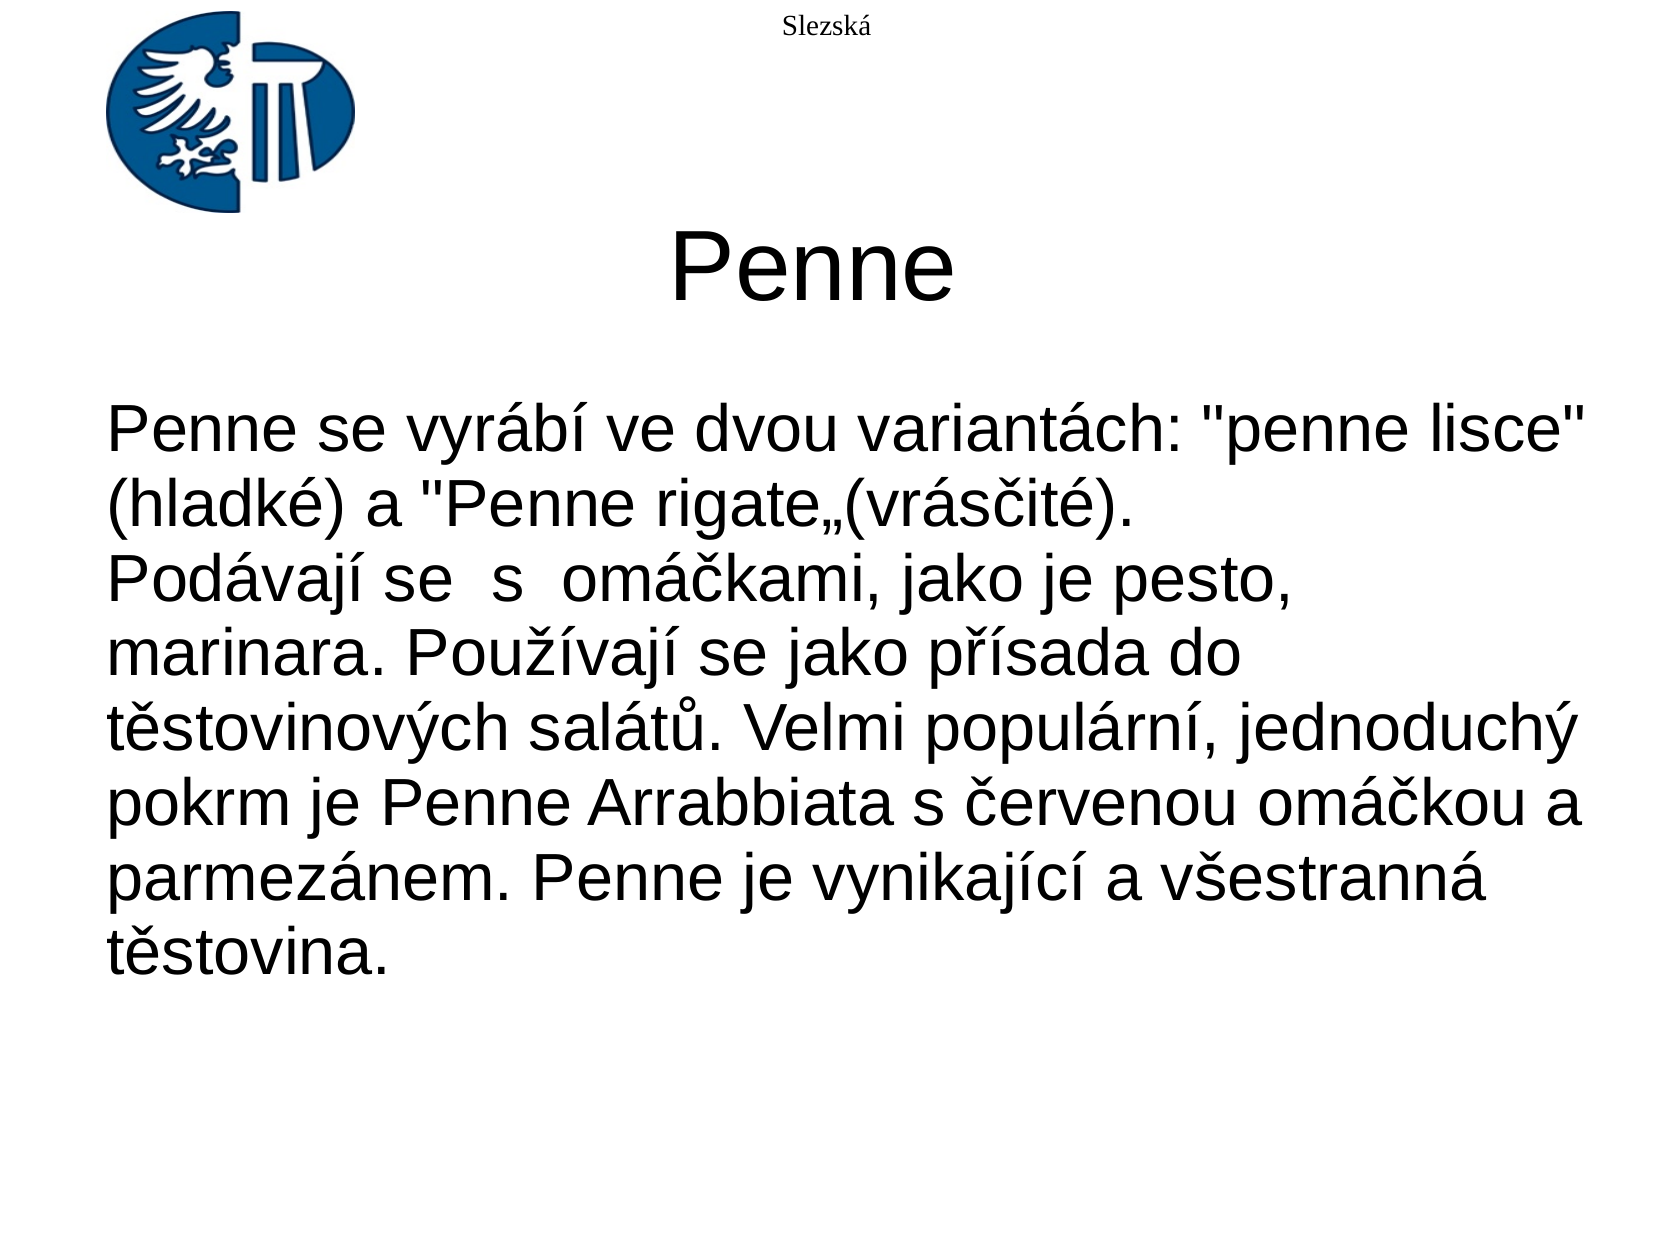

ahoj
# Penne
Penne se vyrábí ve dvou variantách: "penne lisce" (hladké) a "Penne rigate„(vrásčité).
Podávají se s omáčkami, jako je pesto, marinara. Používají se jako přísada do těstovinových salátů. Velmi populární, jednoduchý pokrm je Penne Arrabbiata s červenou omáčkou a parmezánem. Penne je vynikající a všestranná těstovina.